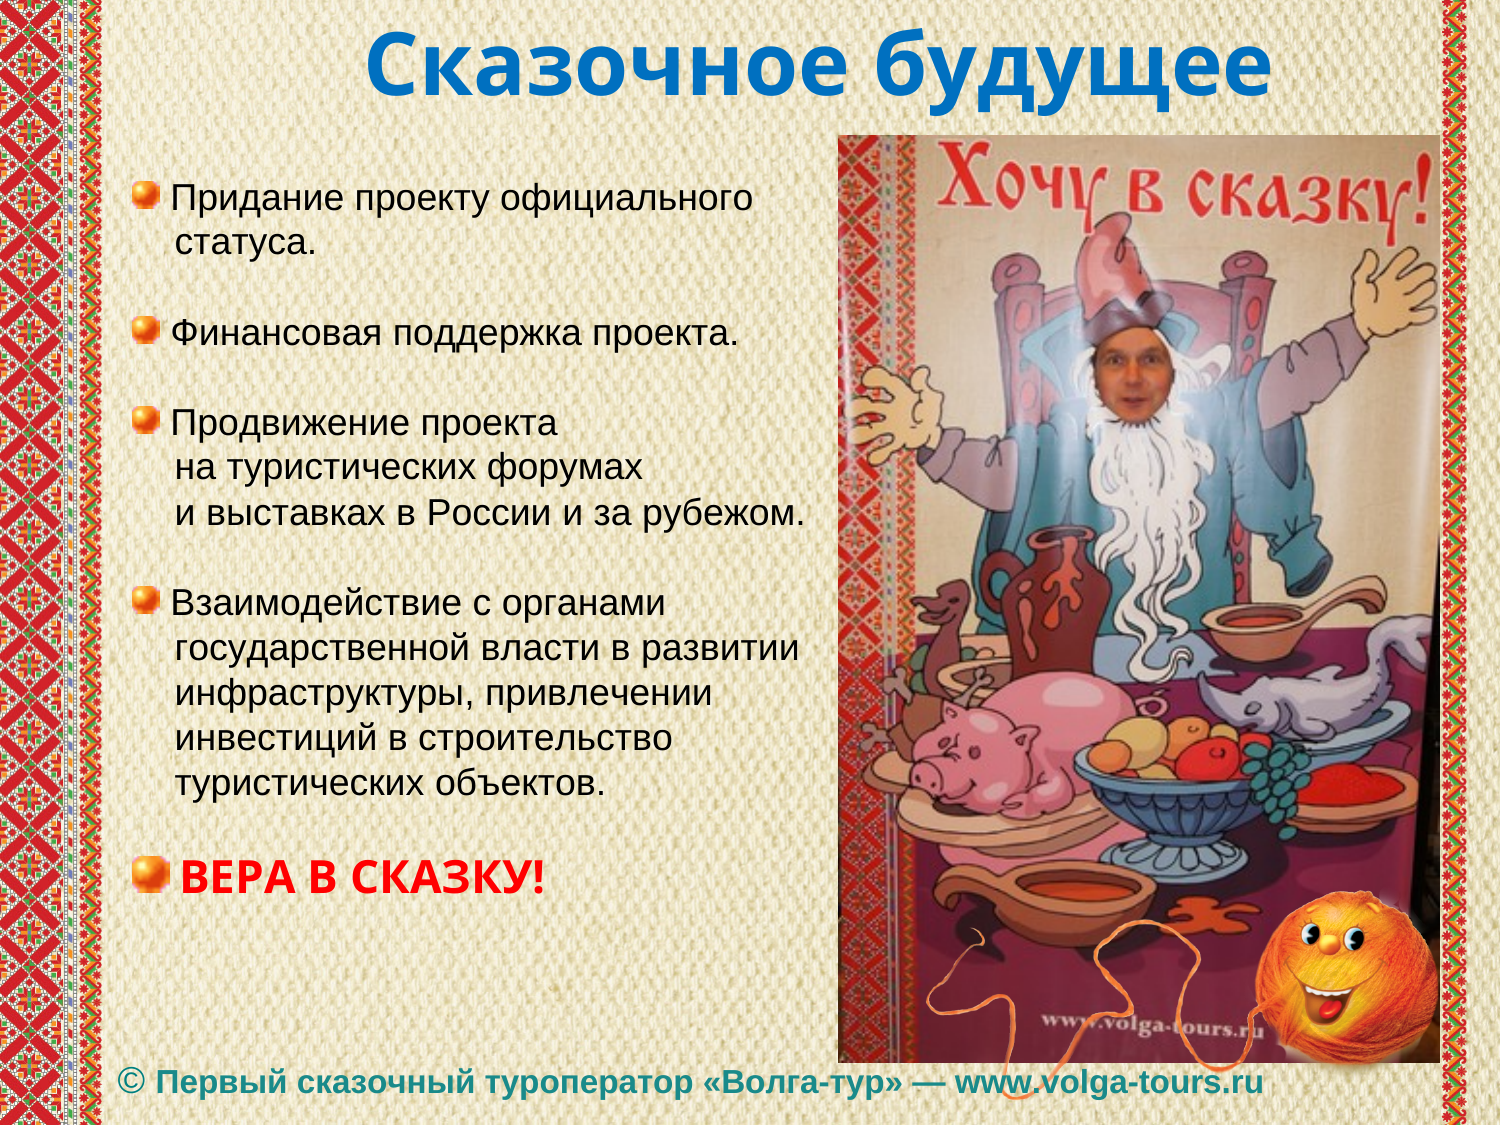

Сказочное будущее
 Придание проекту официального статуса.
 Финансовая поддержка проекта.
 Продвижение проекта
 на туристических форумах
 и выставках в России и за рубежом.
 Взаимодействие с органами государственной власти в развитии инфраструктуры, привлечении инвестиций в строительство туристических объектов.
 ВЕРА В СКАЗКУ!
© Первый сказочный туроператор «Волга-тур» — www.volga-tours.ru